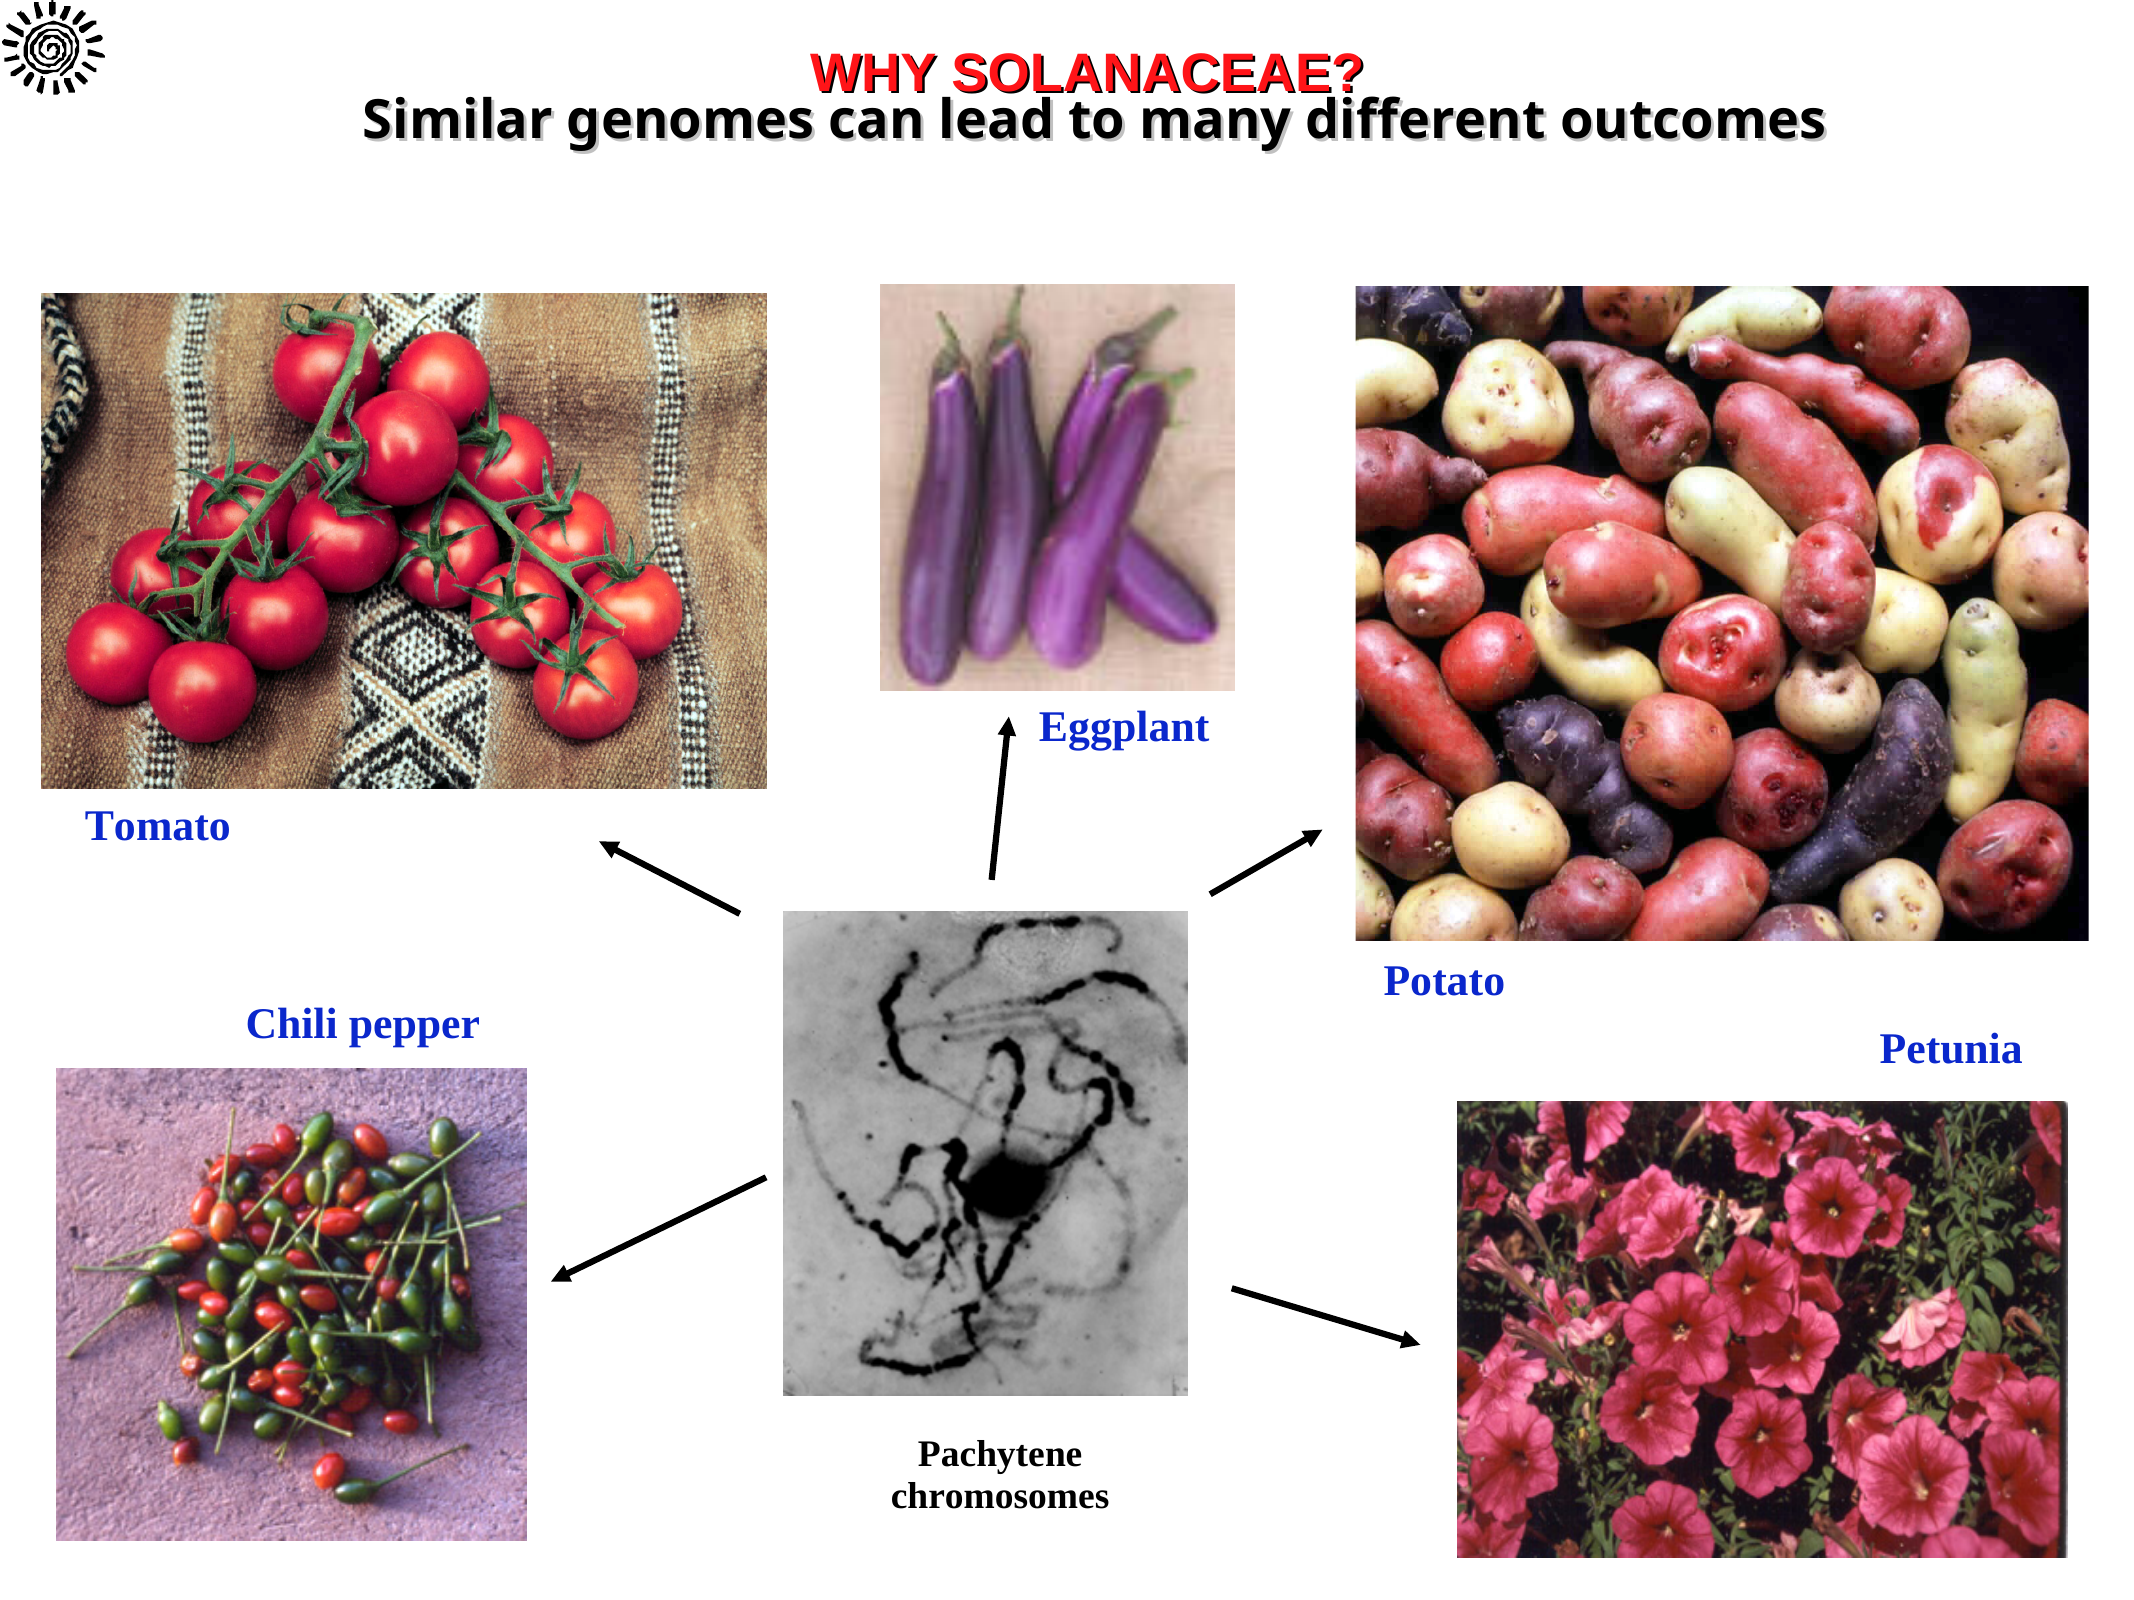

WHY SOLANACEAE?
Similar genomes can lead to many different outcomes
Eggplant
Tomato
Potato
Chili pepper
Petunia
Pachytene
chromosomes